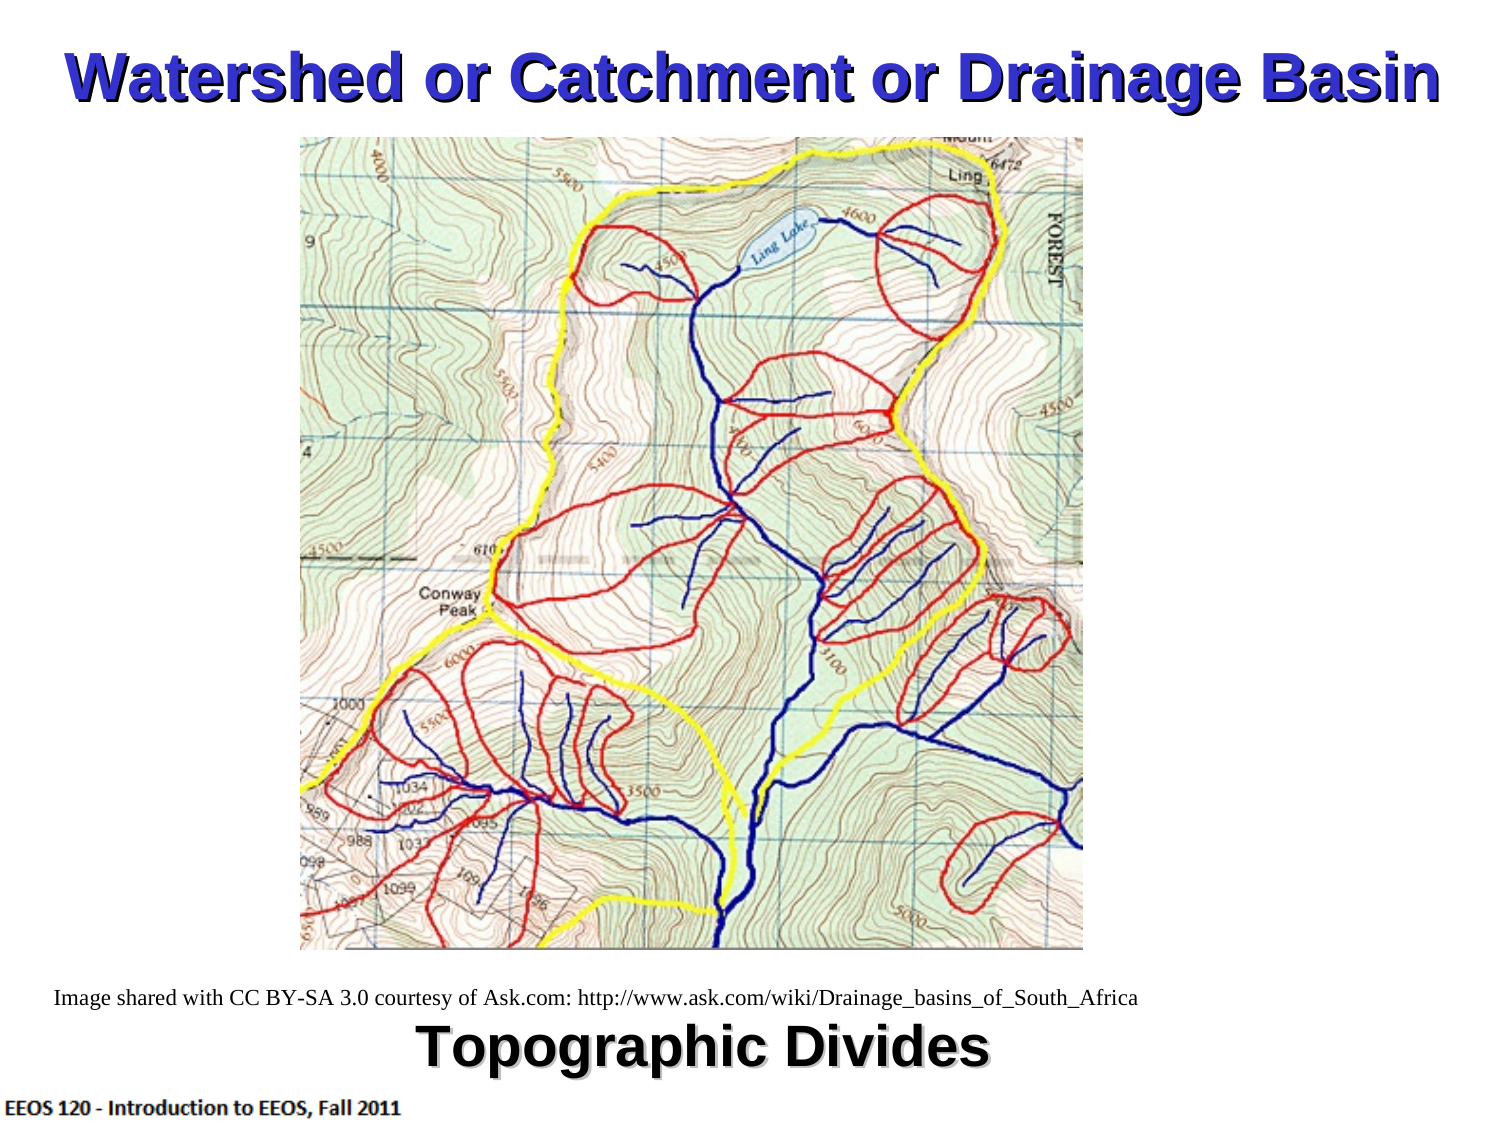

Watershed or Catchment or Drainage Basin
Image shared with CC BY-SA 3.0 courtesy of Ask.com: http://www.ask.com/wiki/Drainage_basins_of_South_Africa
Topographic Divides